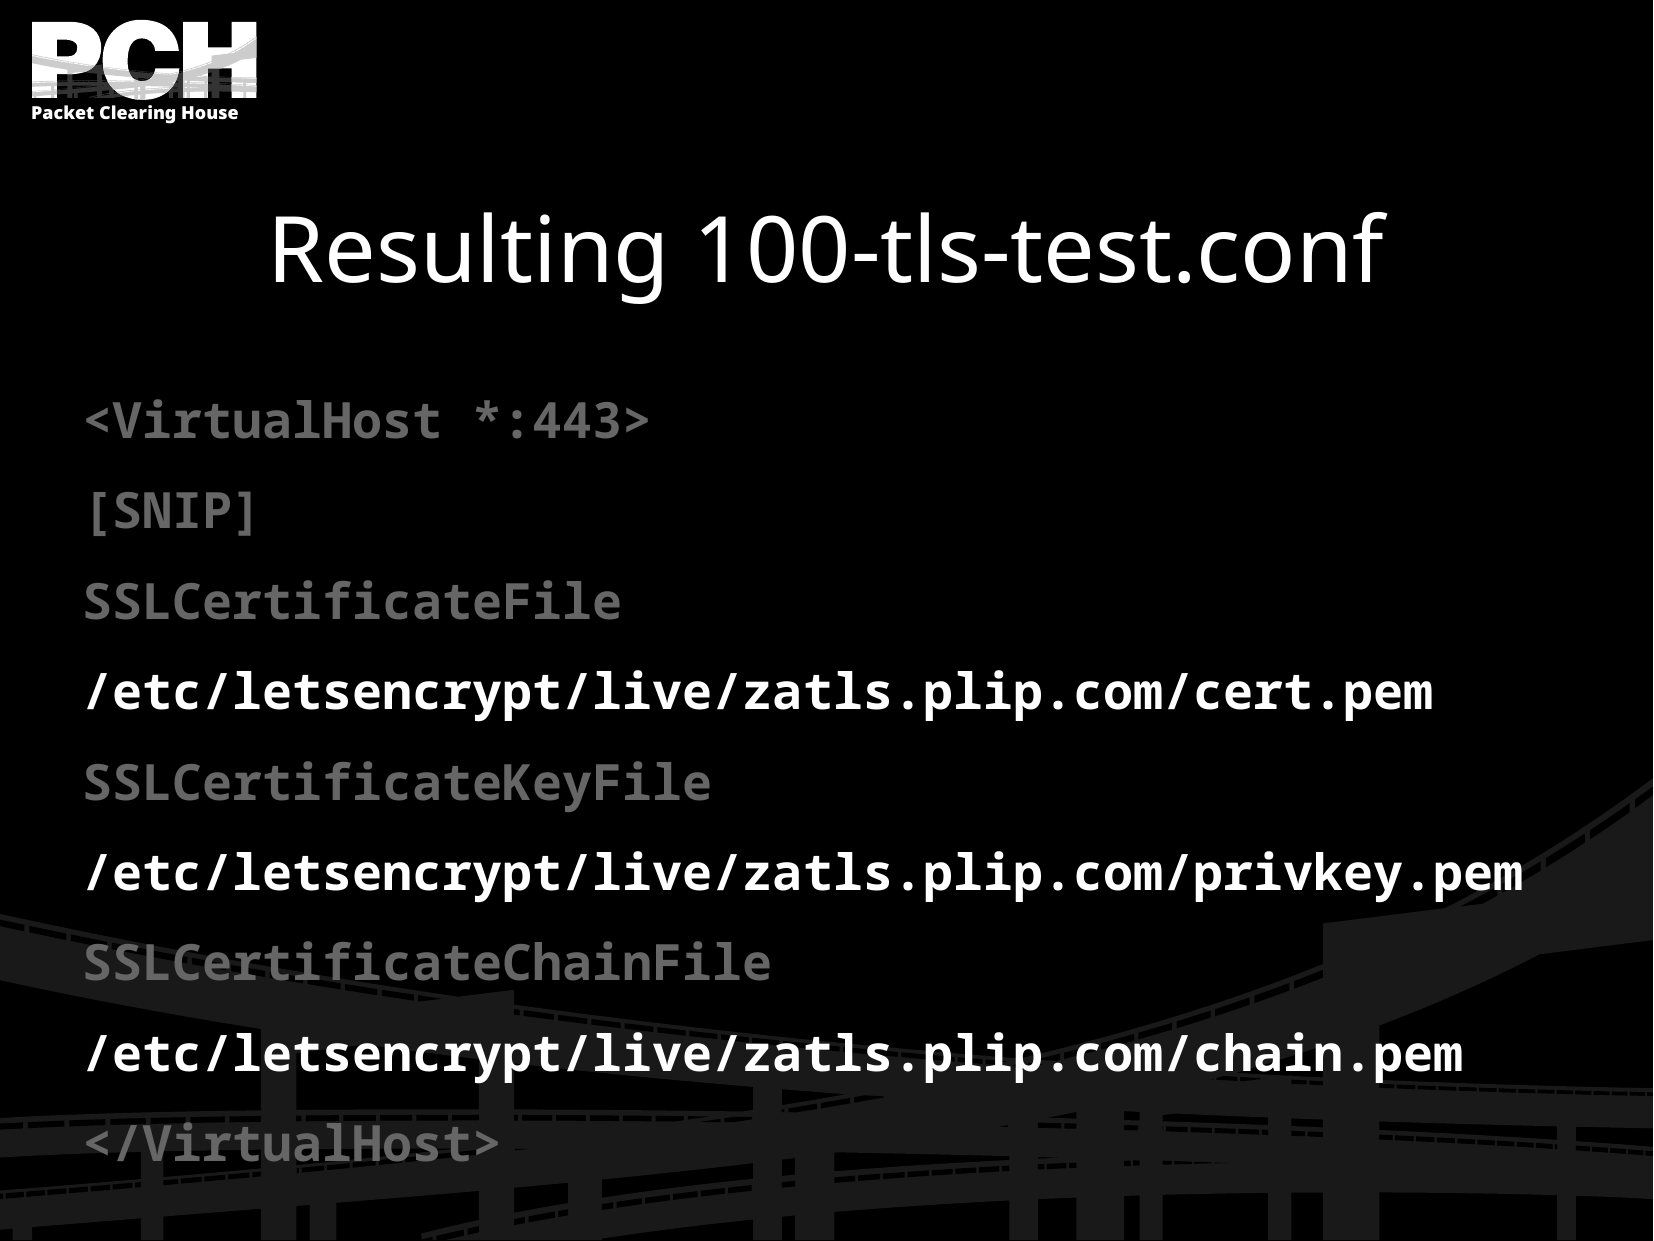

# Resulting 100-tls-test.conf
<VirtualHost *:443>
[SNIP]
SSLCertificateFile
/etc/letsencrypt/live/zatls.plip.com/cert.pem
SSLCertificateKeyFile
/etc/letsencrypt/live/zatls.plip.com/privkey.pem
SSLCertificateChainFile
/etc/letsencrypt/live/zatls.plip.com/chain.pem
</VirtualHost>